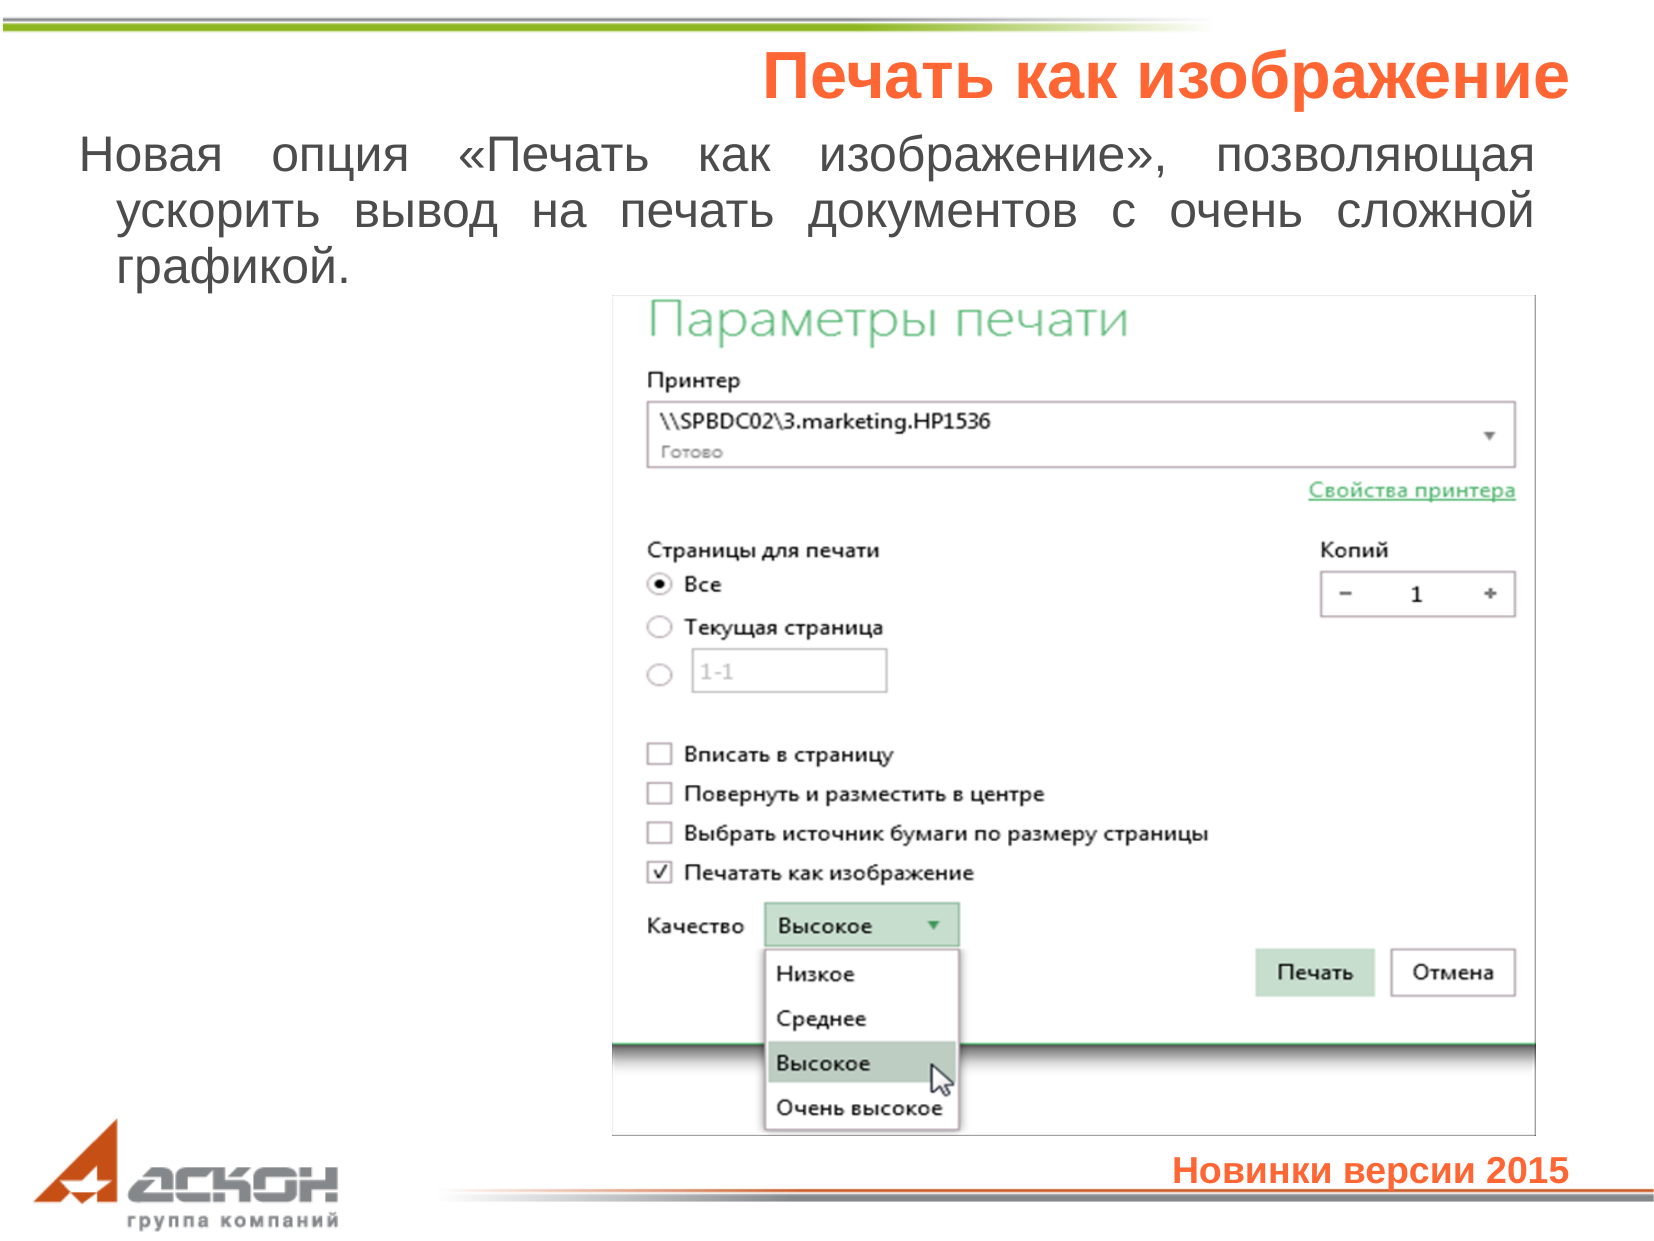

# Печать как изображение
Новая опция «Печать как изображение», позволяющая ускорить вывод на печать документов с очень сложной графикой.